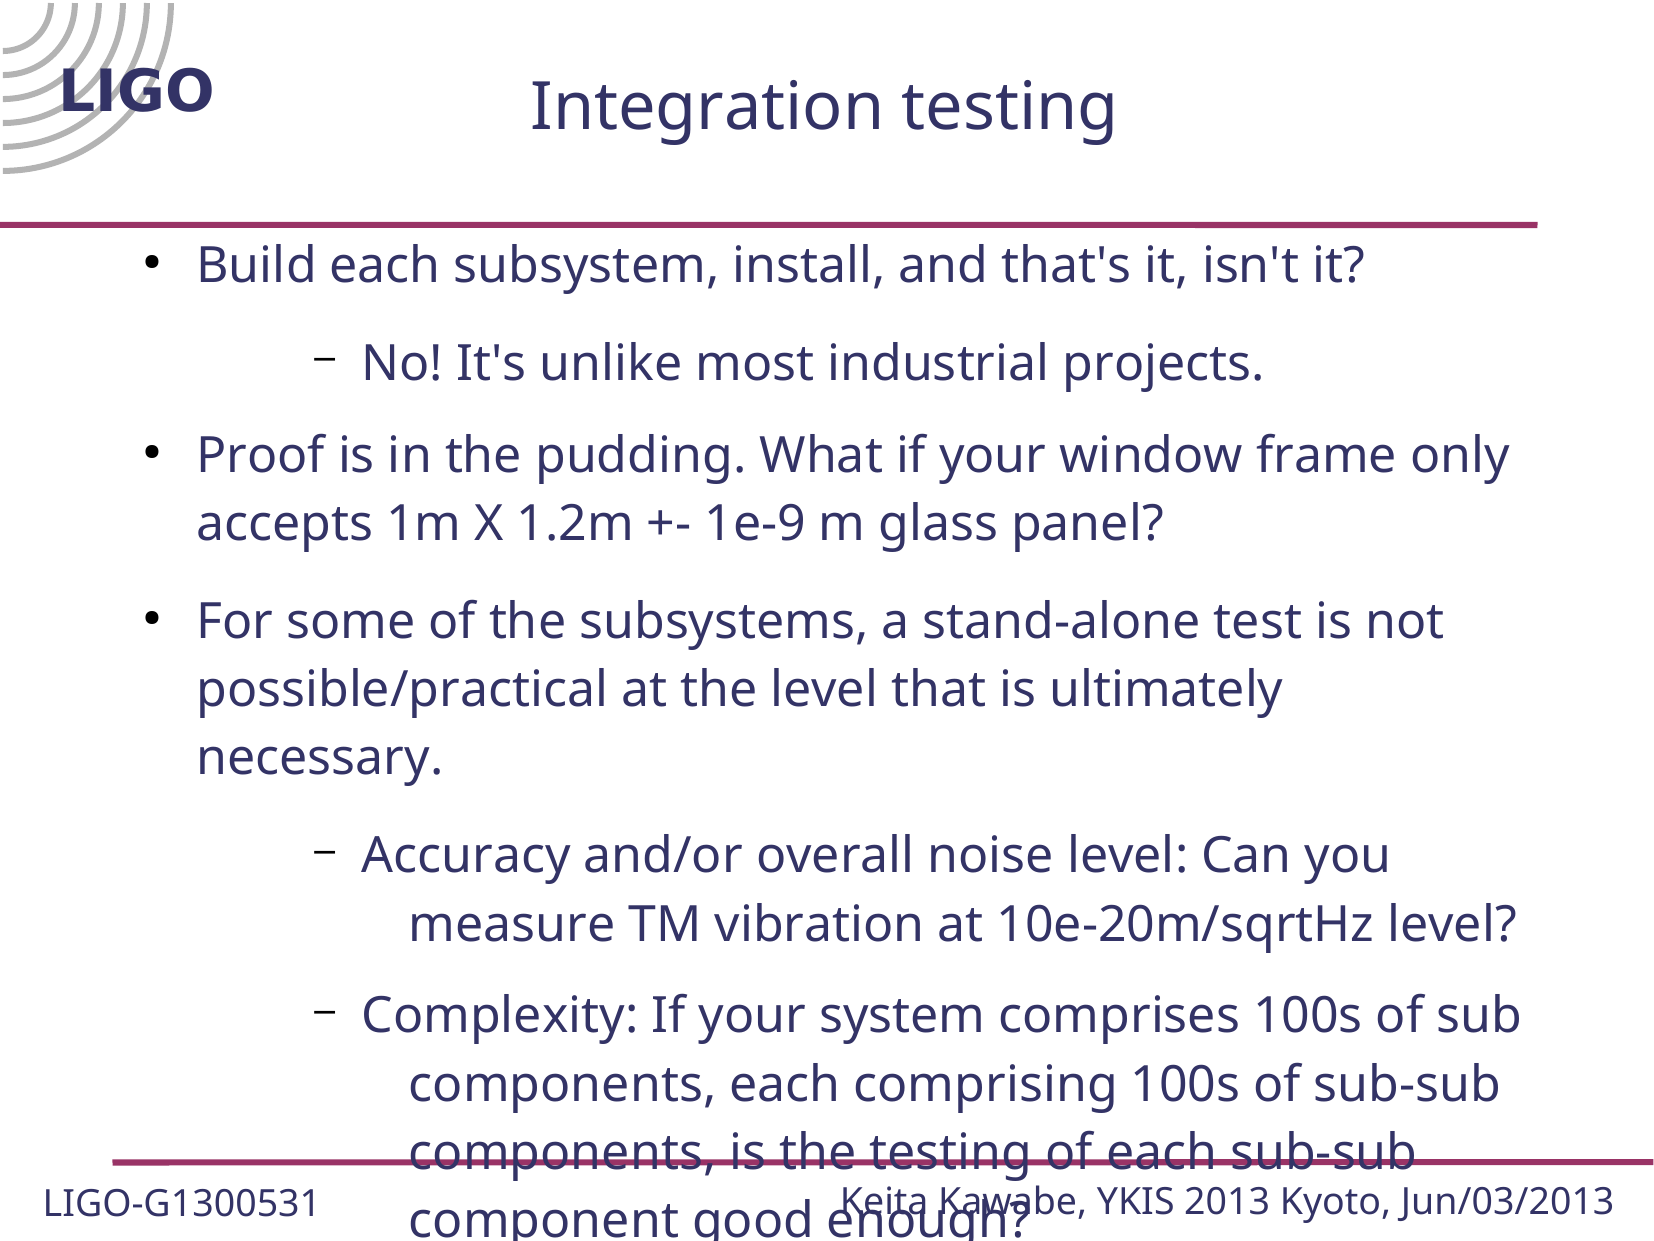

# Integration testing
Build each subsystem, install, and that's it, isn't it?
No! It's unlike most industrial projects.
Proof is in the pudding. What if your window frame only accepts 1m X 1.2m +- 1e-9 m glass panel?
For some of the subsystems, a stand-alone test is not possible/practical at the level that is ultimately necessary.
Accuracy and/or overall noise level: Can you measure TM vibration at 10e-20m/sqrtHz level?
Complexity: If your system comprises 100s of sub components, each comprising 100s of sub-sub components, is the testing of each sub-sub component good enough?